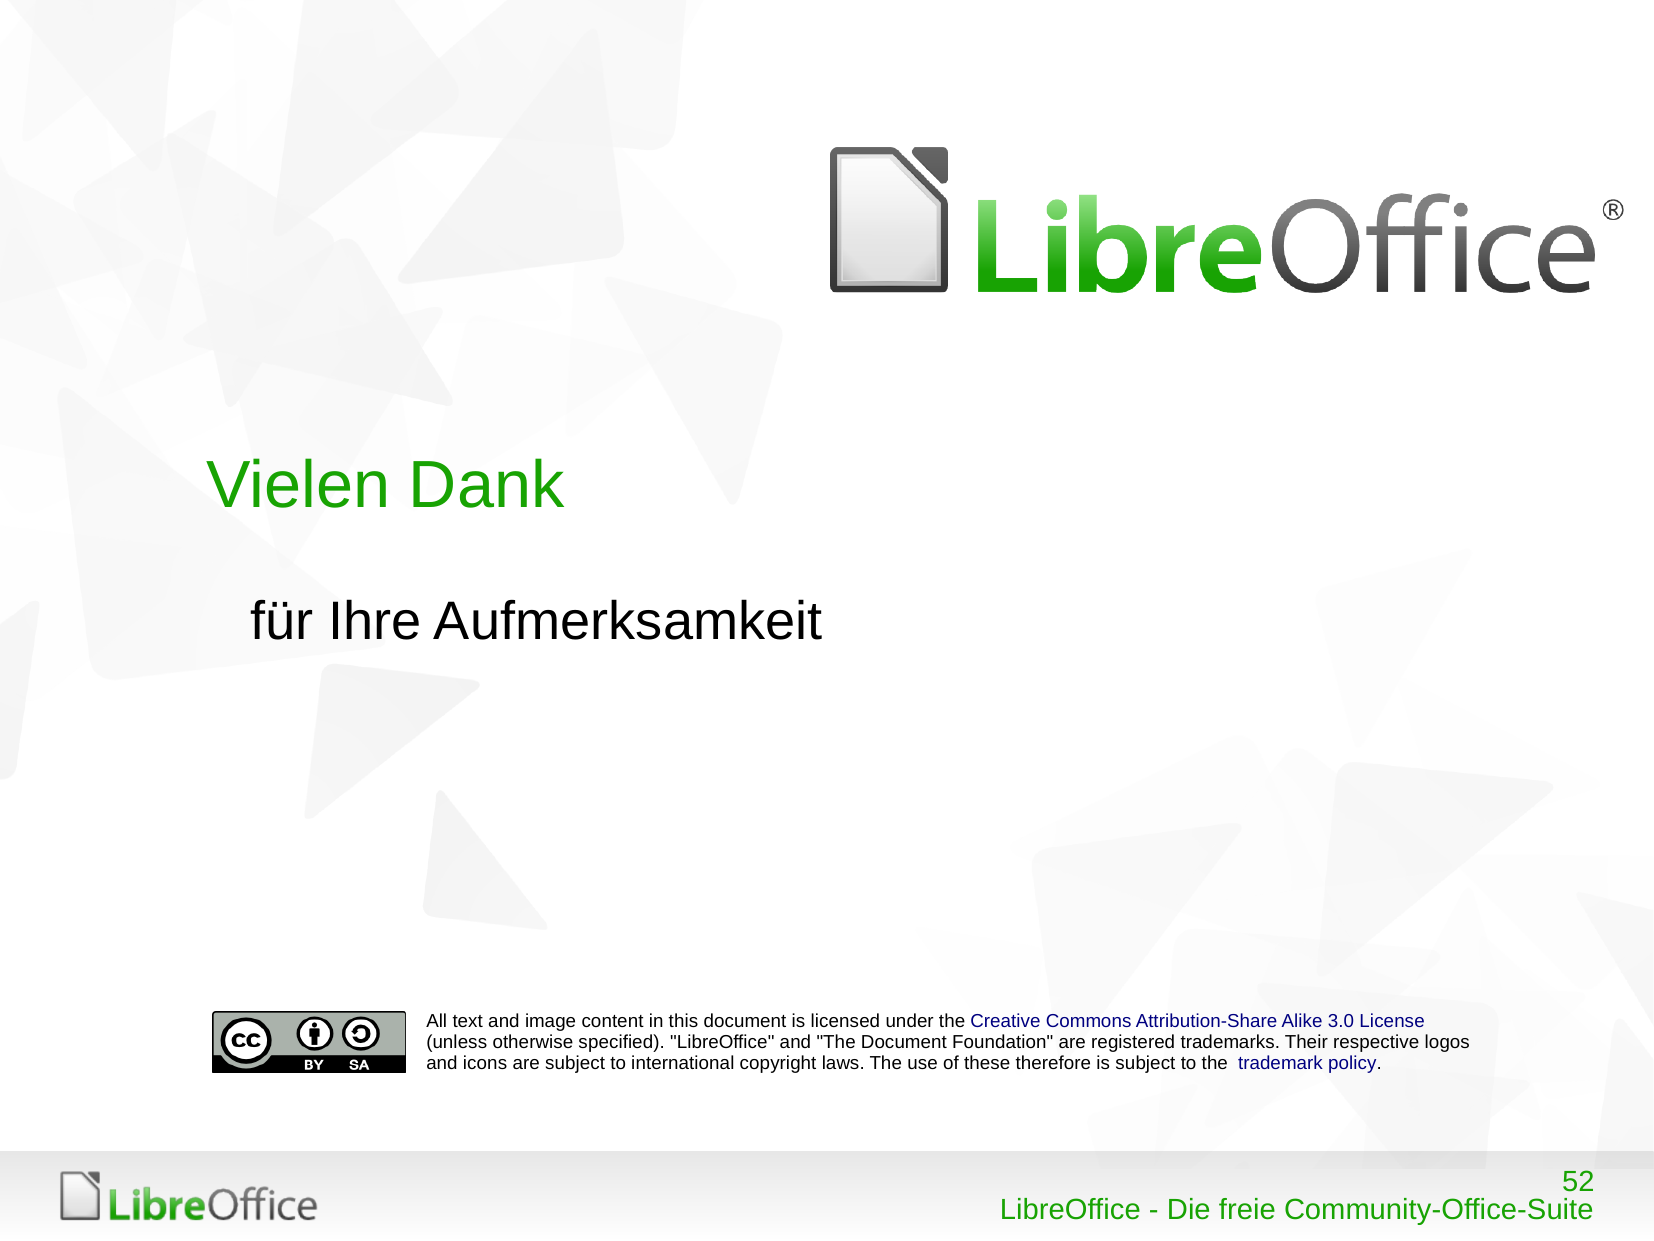

# Vielen Dank
für Ihre Aufmerksamkeit
52
LibreOffice - Die freie Community-Office-Suite